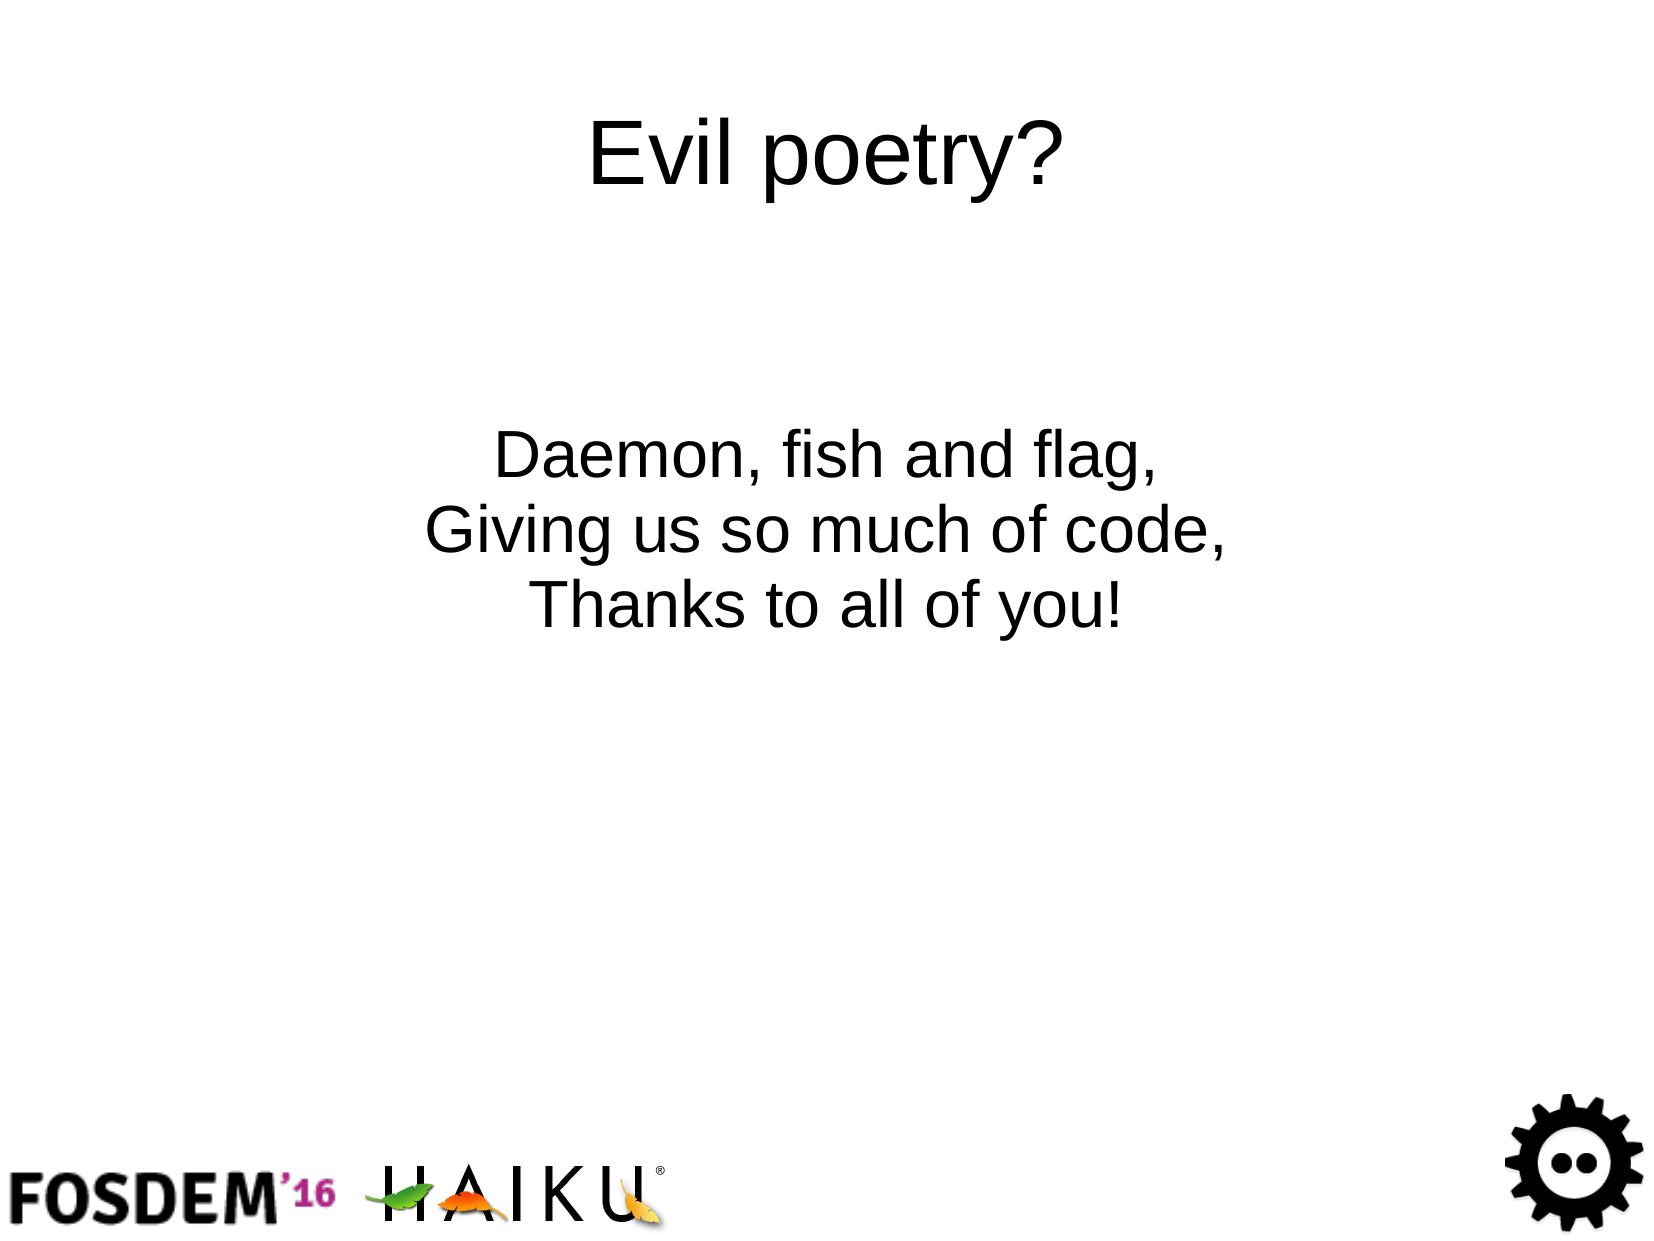

# Evil poetry?
Daemon, fish and flag,
Giving us so much of code,
Thanks to all of you!